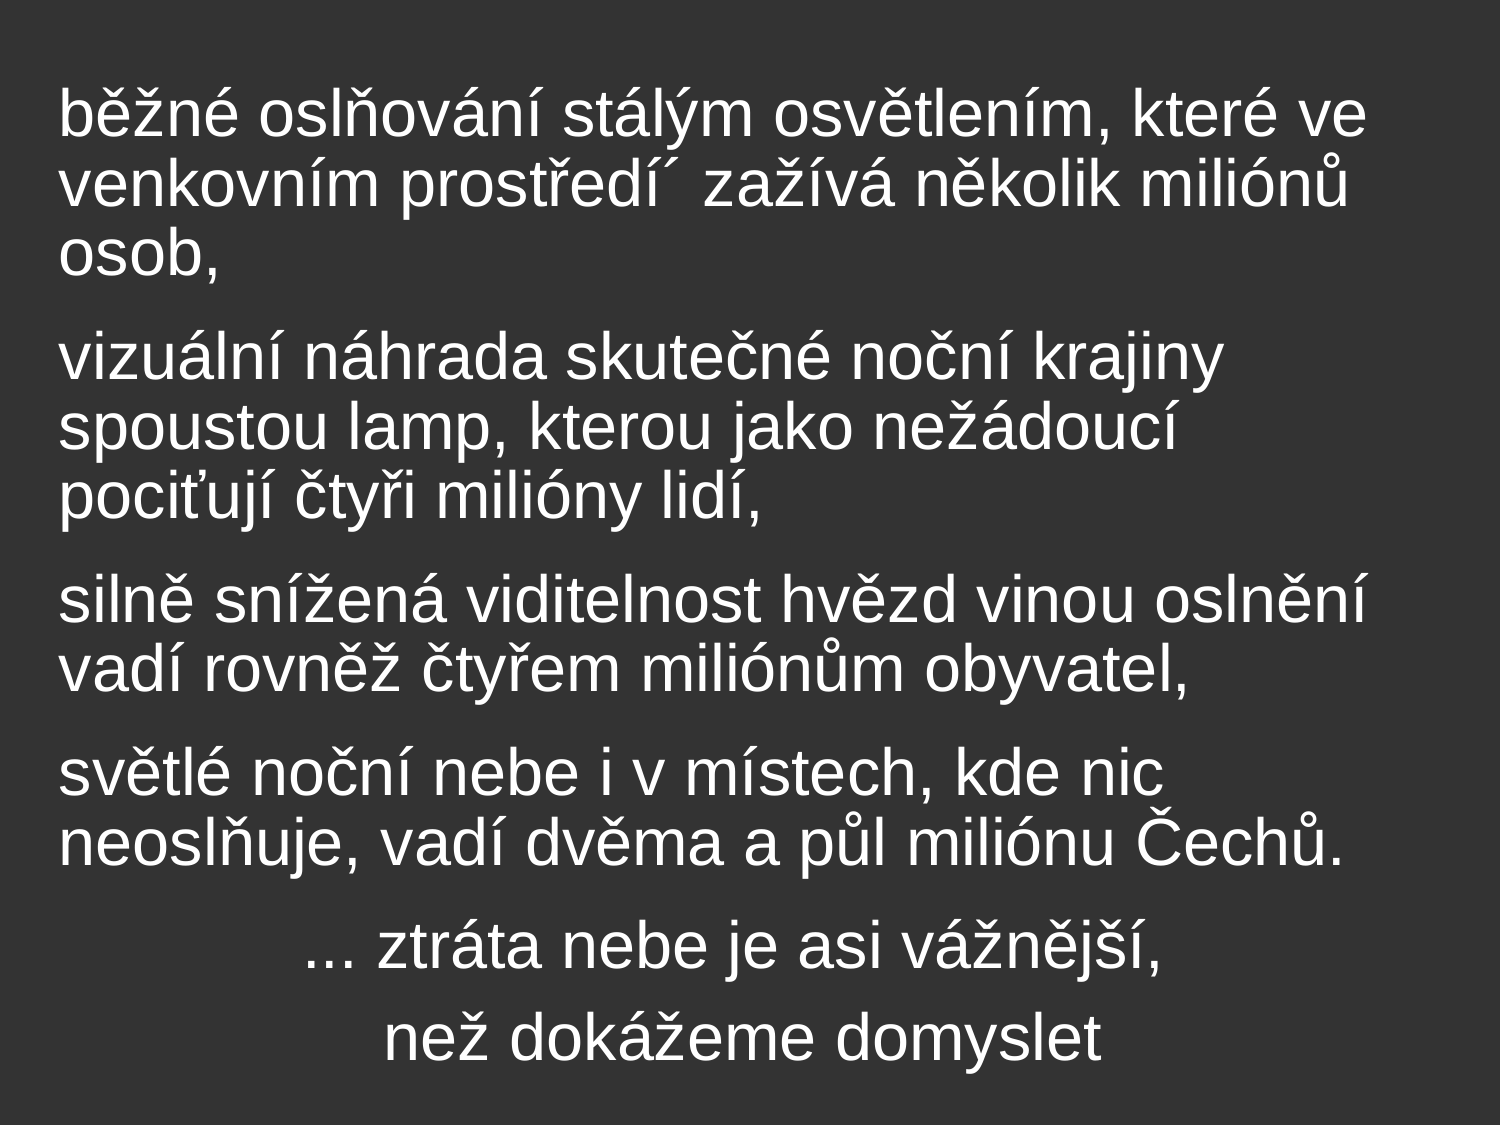

#
běžné oslňování stálým osvětlením, které ve venkovním prostředí´ zažívá několik miliónů osob,
vizuální náhrada skutečné noční krajiny spoustou lamp, kterou jako nežádoucí pociťují čtyři milióny lidí,
silně snížená viditelnost hvězd vinou oslnění vadí rovněž čtyřem miliónům obyvatel,
světlé noční nebe i v místech, kde nic neoslňuje, vadí dvěma a půl miliónu Čechů.
... ztráta nebe je asi vážnější,
 než dokážeme domyslet